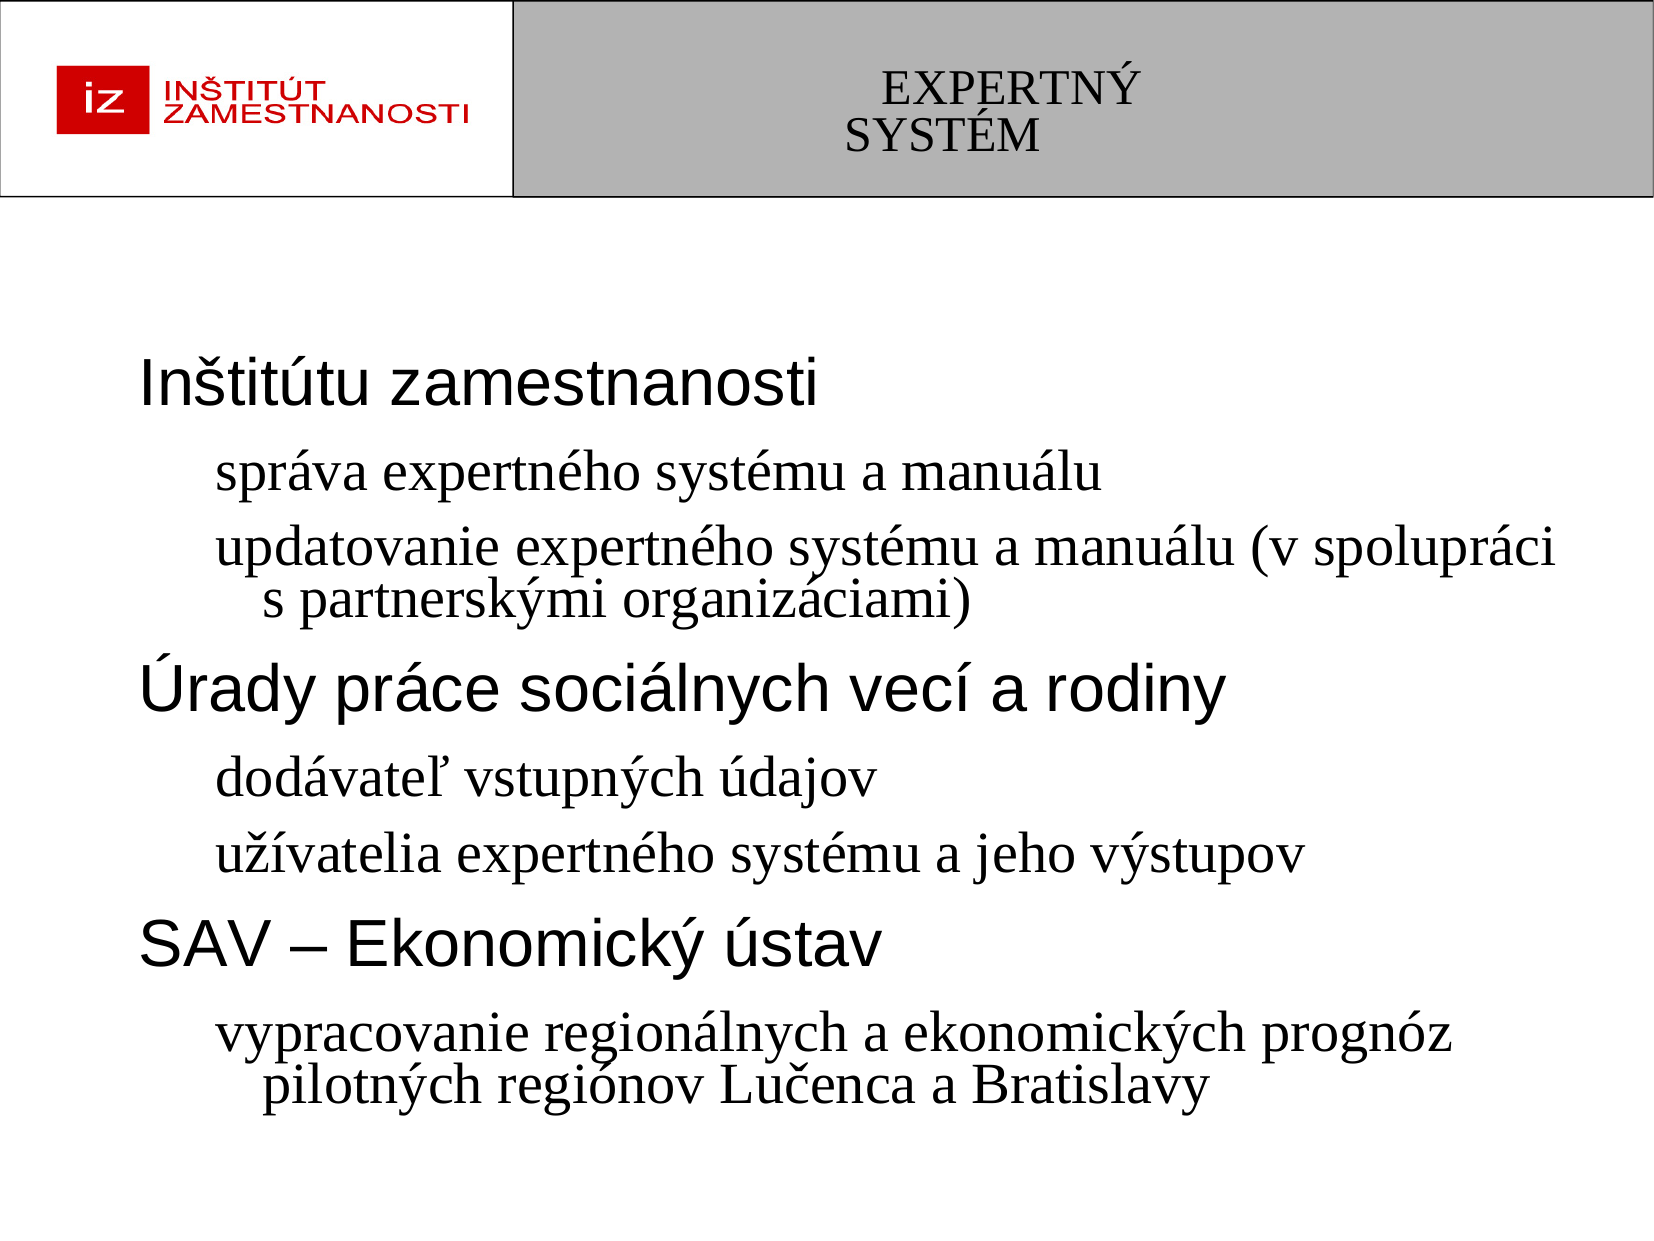

EXPERTNÝ SYSTÉM
# Inštitútu zamestnanosti
správa expertného systému a manuálu
updatovanie expertného systému a manuálu (v spolupráci s partnerskými organizáciami)
Úrady práce sociálnych vecí a rodiny
dodávateľ vstupných údajov
užívatelia expertného systému a jeho výstupov
SAV – Ekonomický ústav
vypracovanie regionálnych a ekonomických prognóz pilotných regiónov Lučenca a Bratislavy